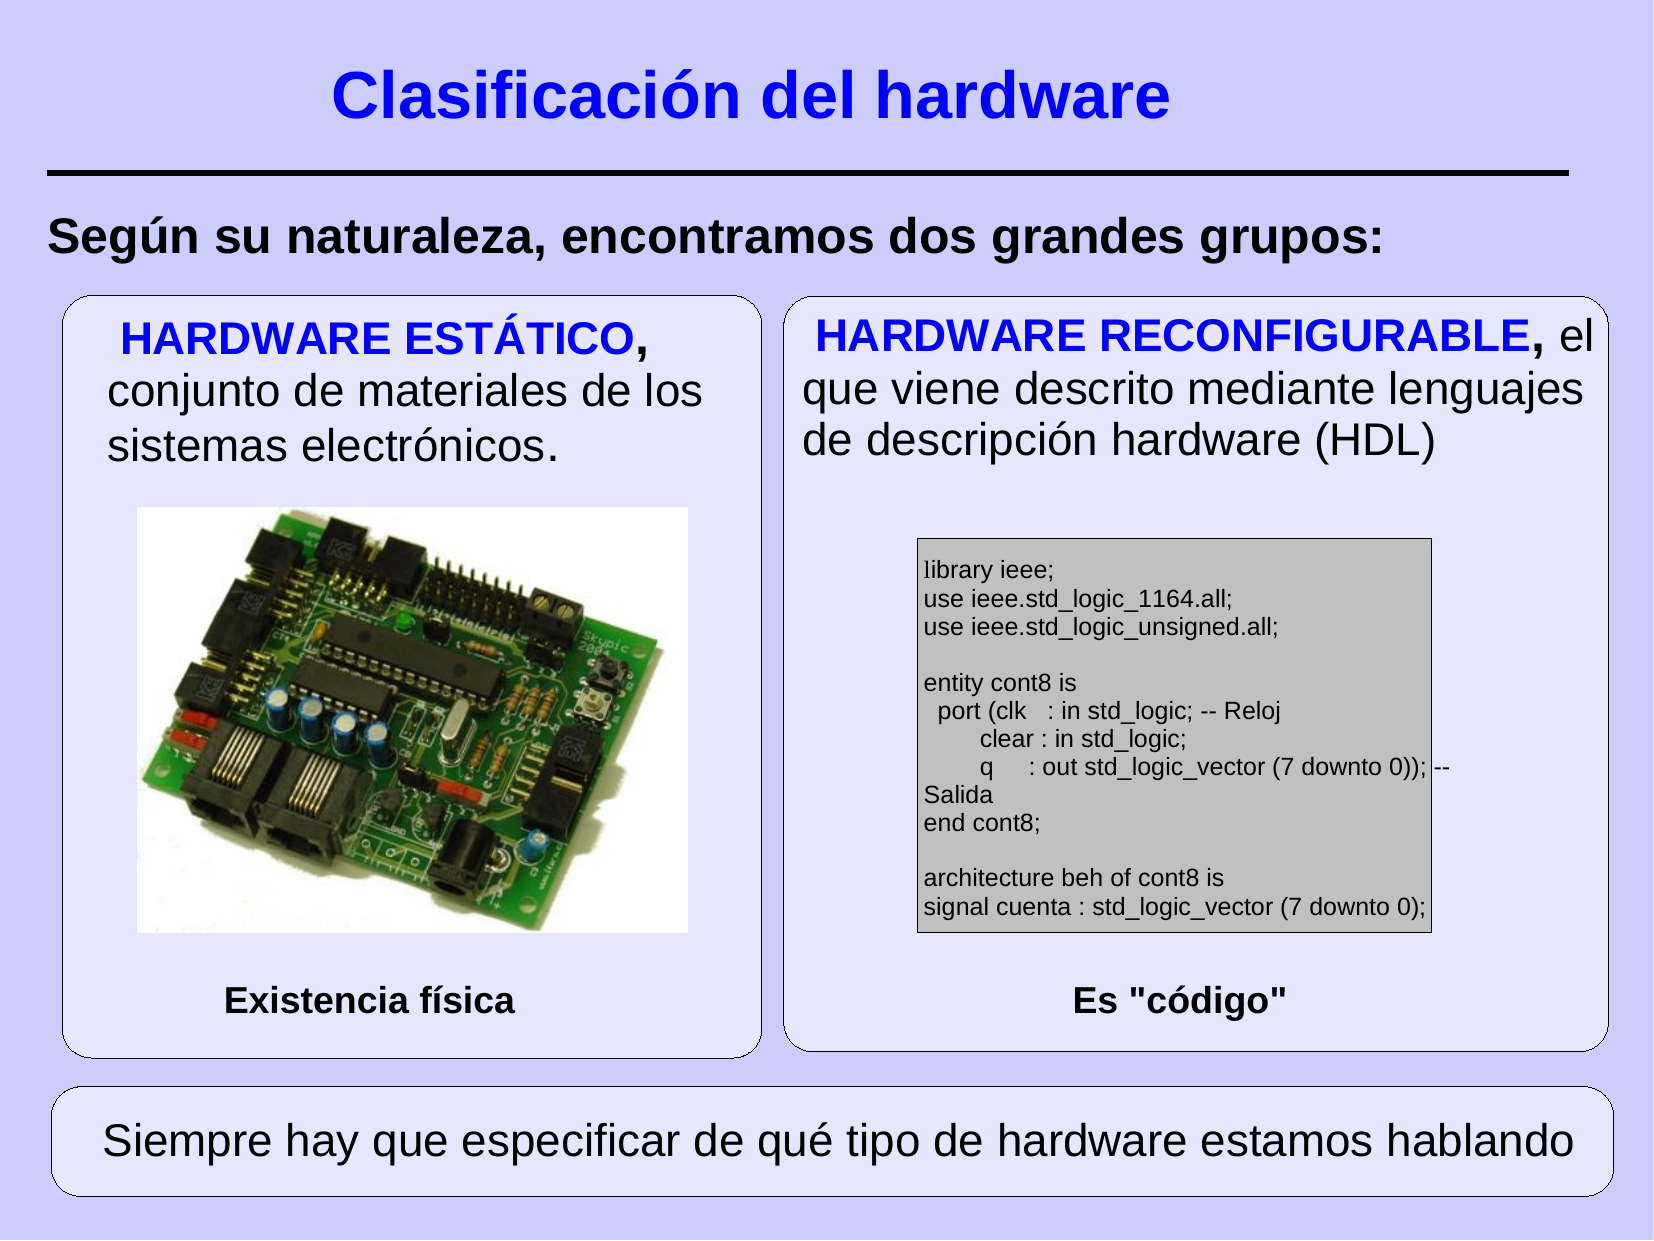

# Clasificación del hardware
 Según su naturaleza, encontramos dos grandes grupos:
 HARDWARE RECONFIGURABLE, el que viene descrito mediante lenguajes de descripción hardware (HDL)
 HARDWARE ESTÁTICO, conjunto de materiales de los sistemas electrónicos.
library ieee;
use ieee.std_logic_1164.all;
use ieee.std_logic_unsigned.all;
entity cont8 is
 port (clk : in std_logic; -- Reloj
 clear : in std_logic;
 q : out std_logic_vector (7 downto 0)); --Salida
end cont8;
architecture beh of cont8 is
signal cuenta : std_logic_vector (7 downto 0);
Existencia física
Es "código"
Siempre hay que especificar de qué tipo de hardware estamos hablando